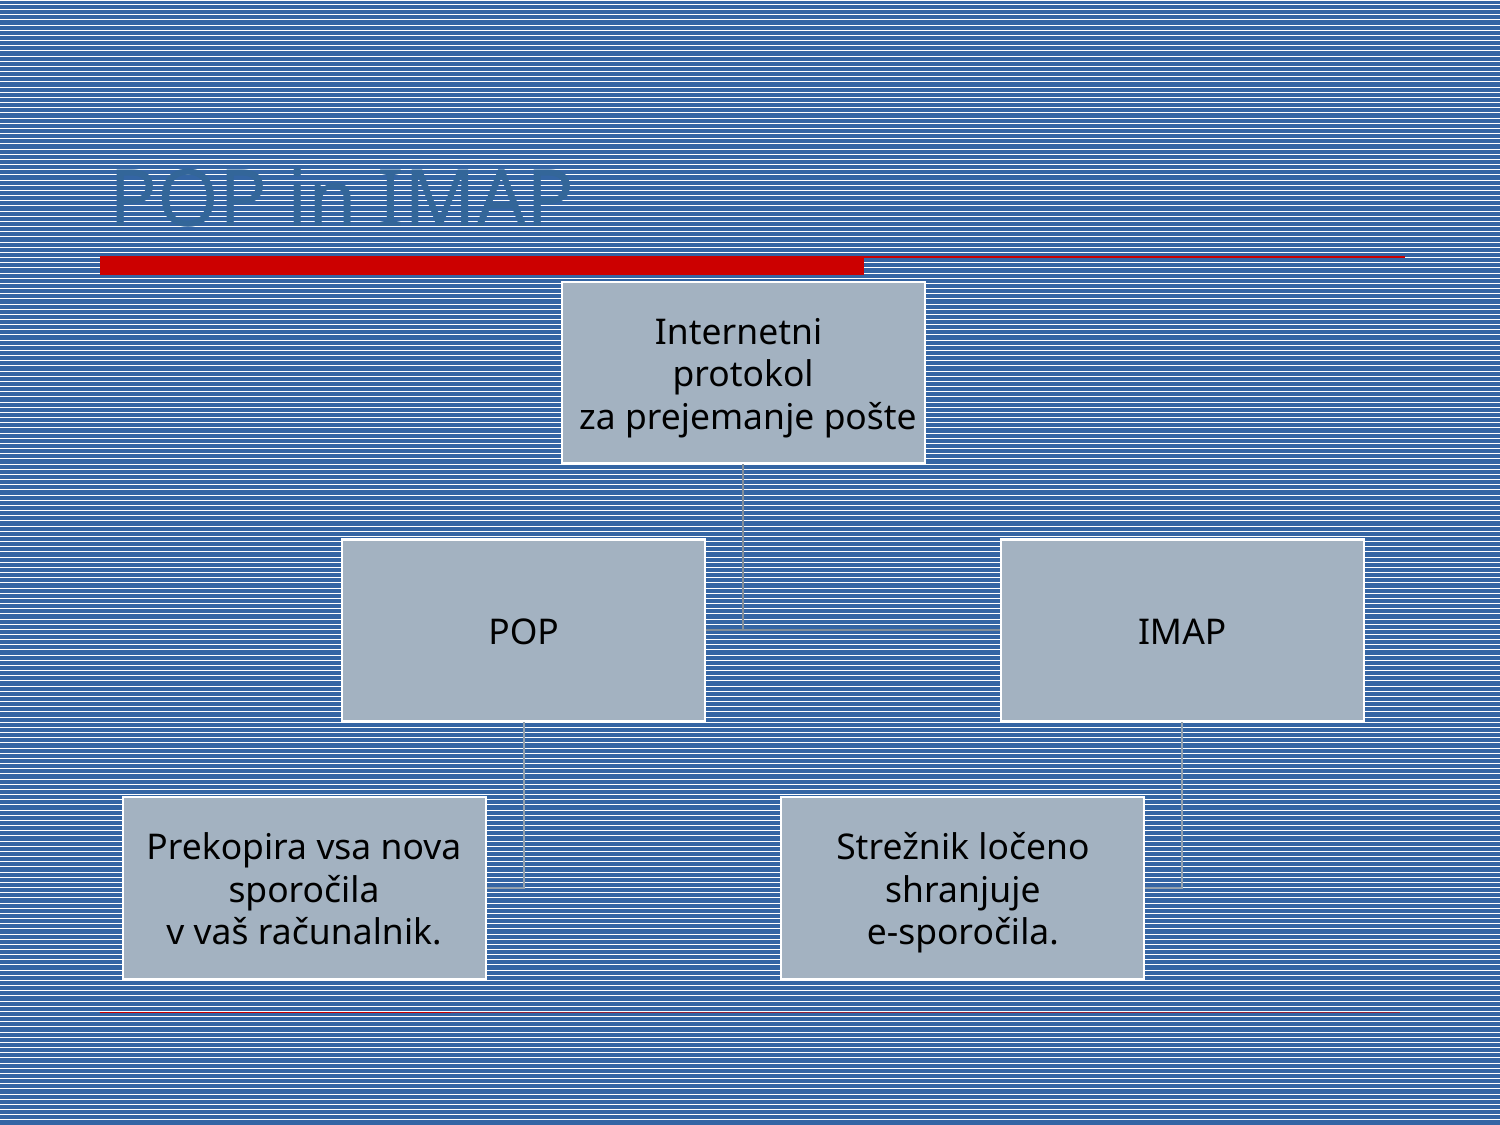

# POP in IMAP
Internetni
protokol
 za prejemanje pošte
POP
IMAP
Prekopira vsa nova
 sporočila
v vaš računalnik.
Strežnik ločeno
shranjuje
e-sporočila.